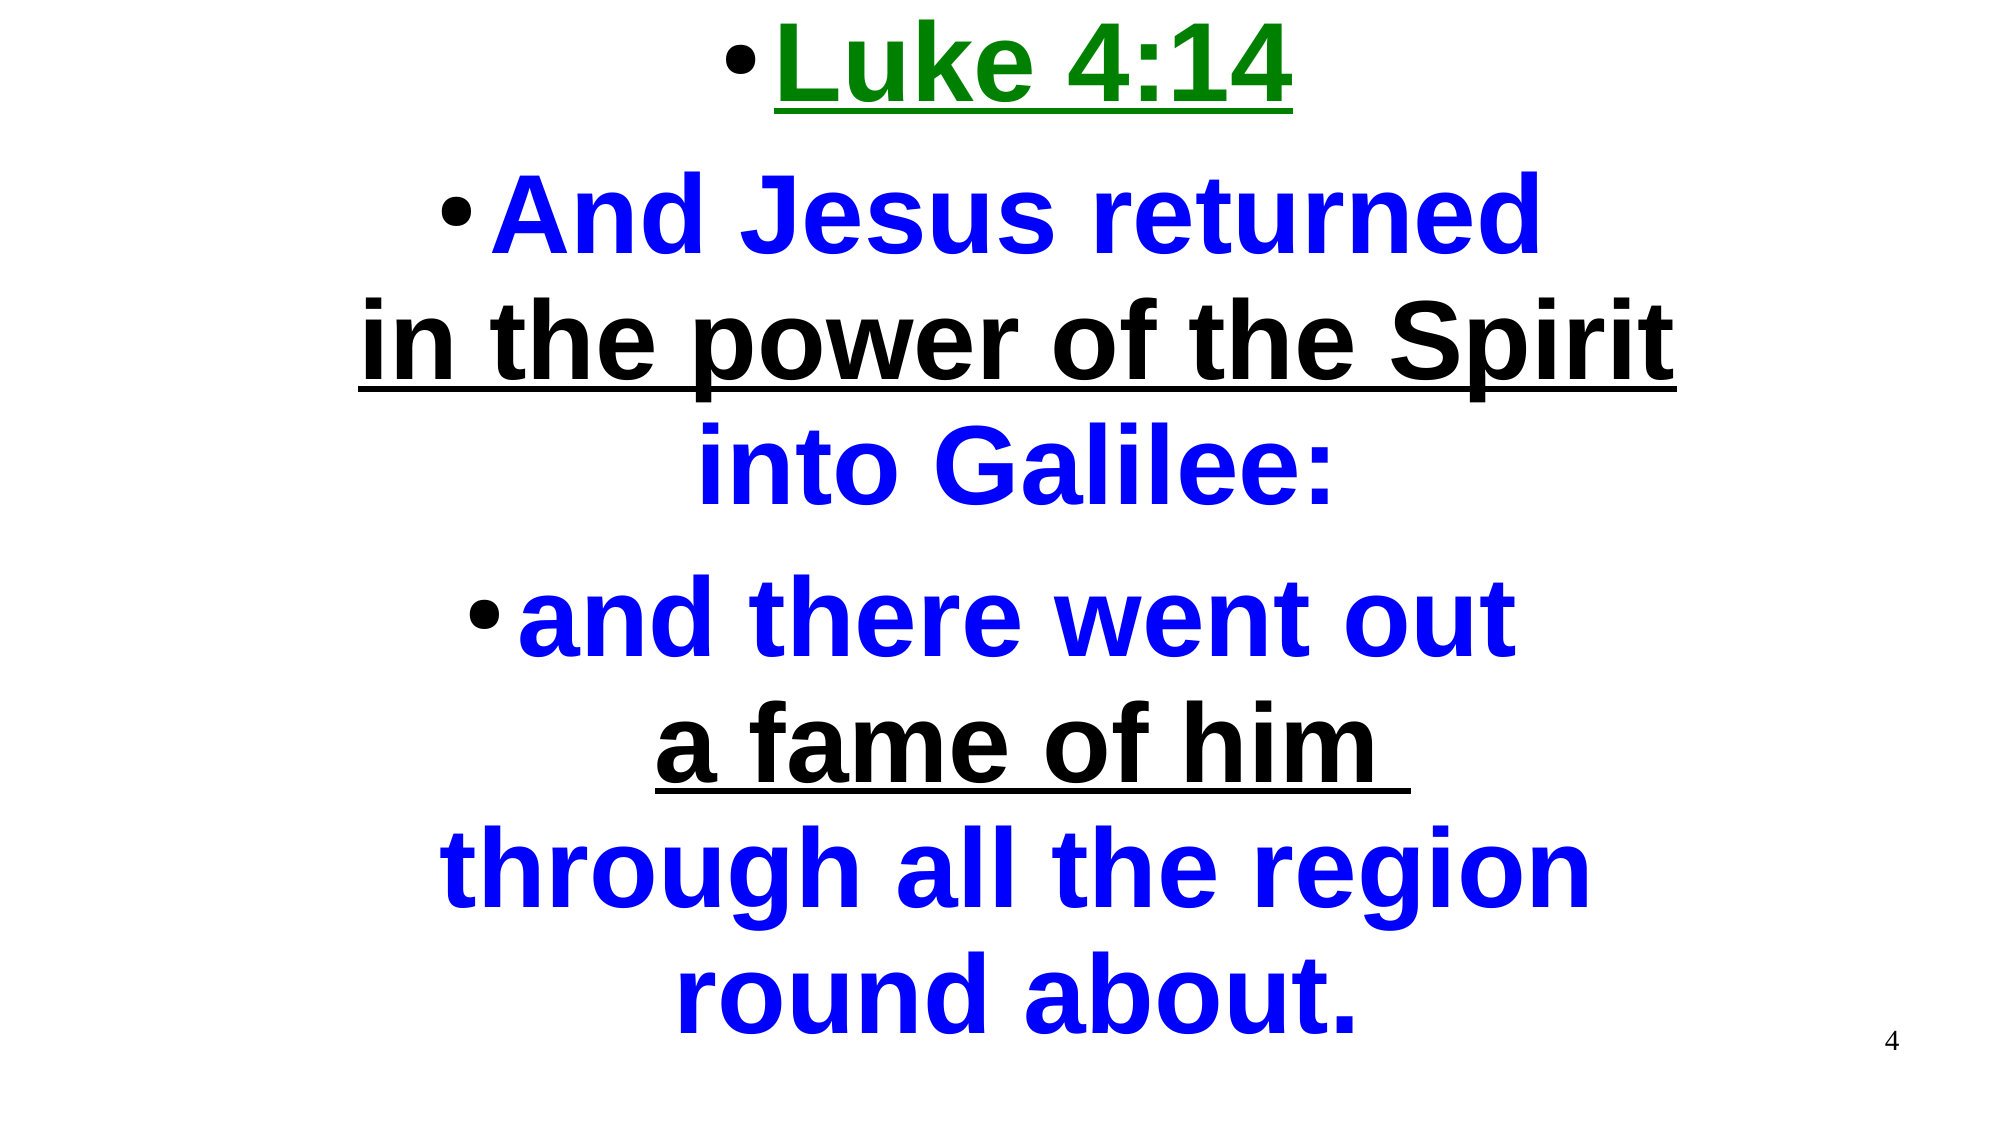

# Luke 4:14
And Jesus returned
in the power of the Spirit
into Galilee:
and there went out
a fame of him
through all the region
round about.
4